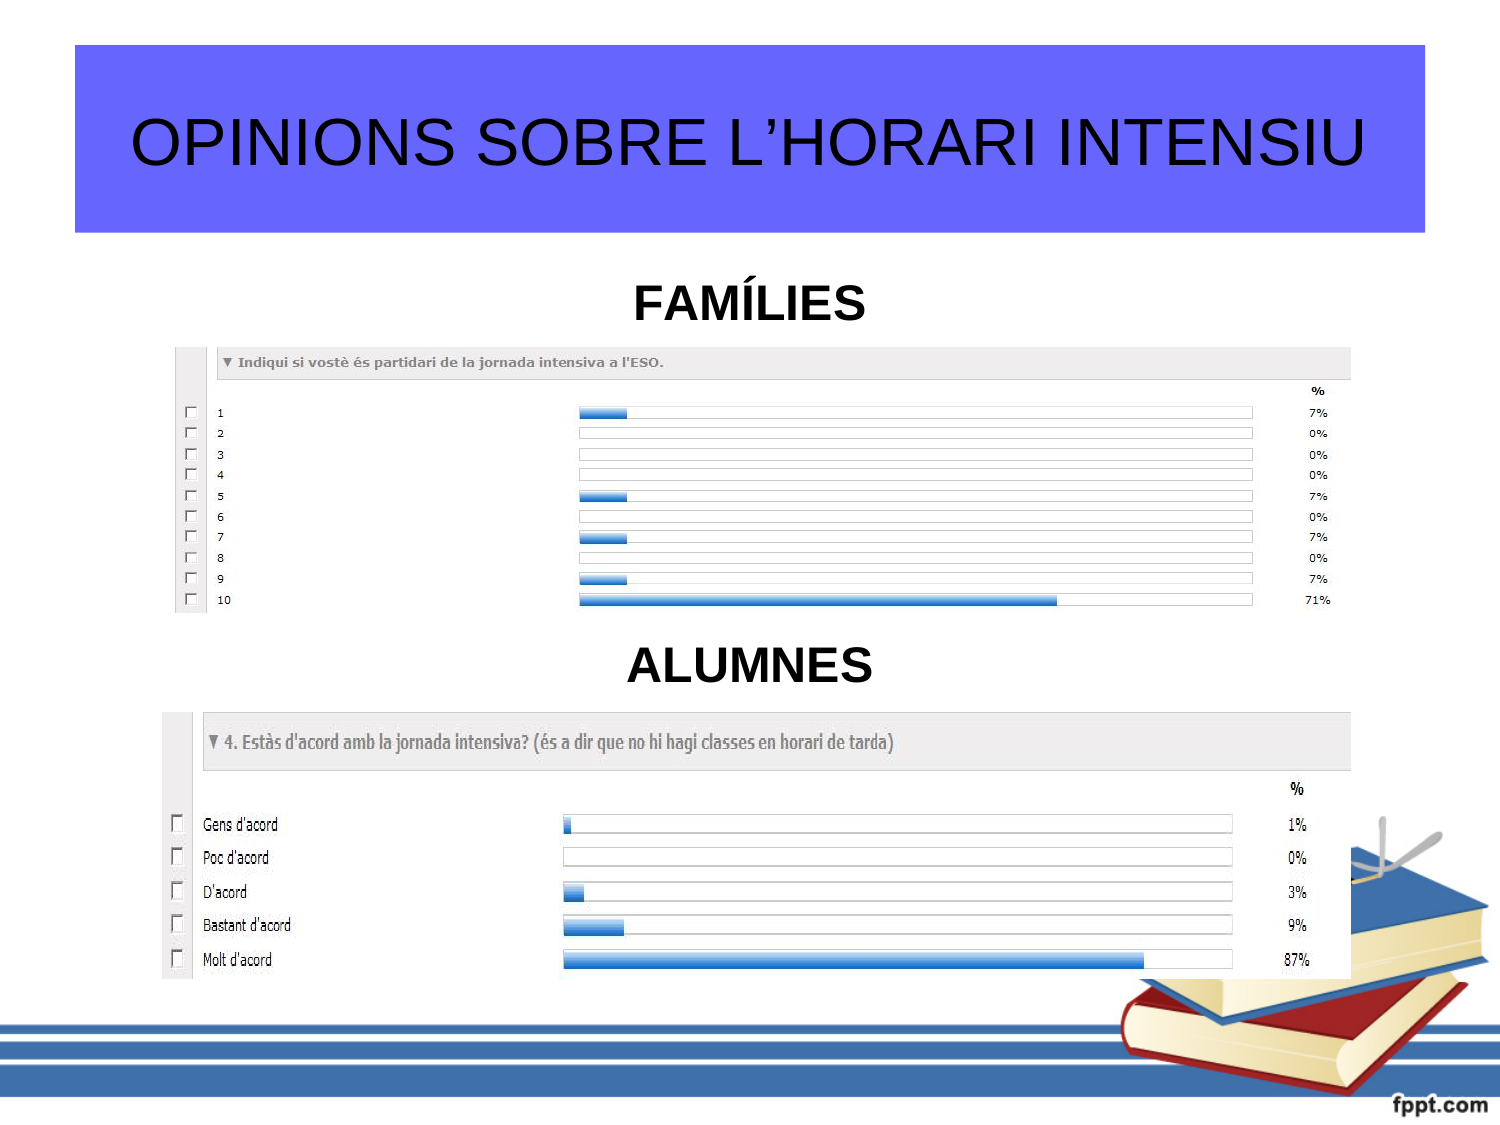

# OPINIONS SOBRE L’HORARI INTENSIU
FAMÍLIES
ALUMNES